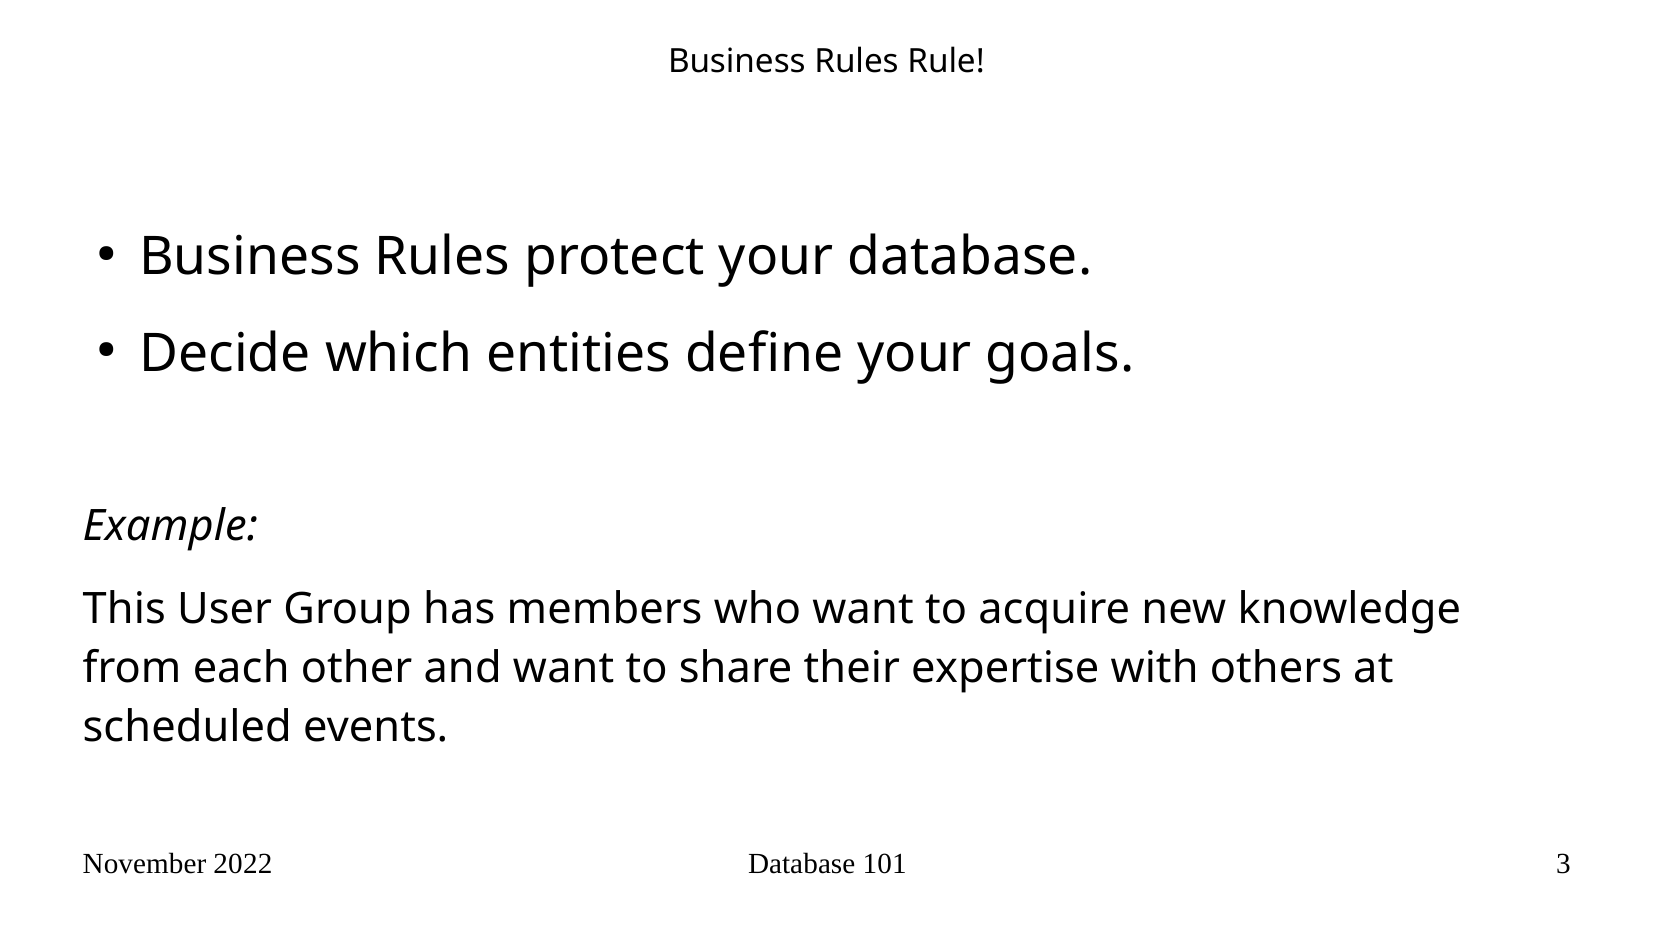

# Business Rules Rule!
Business Rules protect your database.
Decide which entities define your goals.
Example:
This User Group has members who want to acquire new knowledge from each other and want to share their expertise with others at scheduled events.
November 2022
Database 101
3